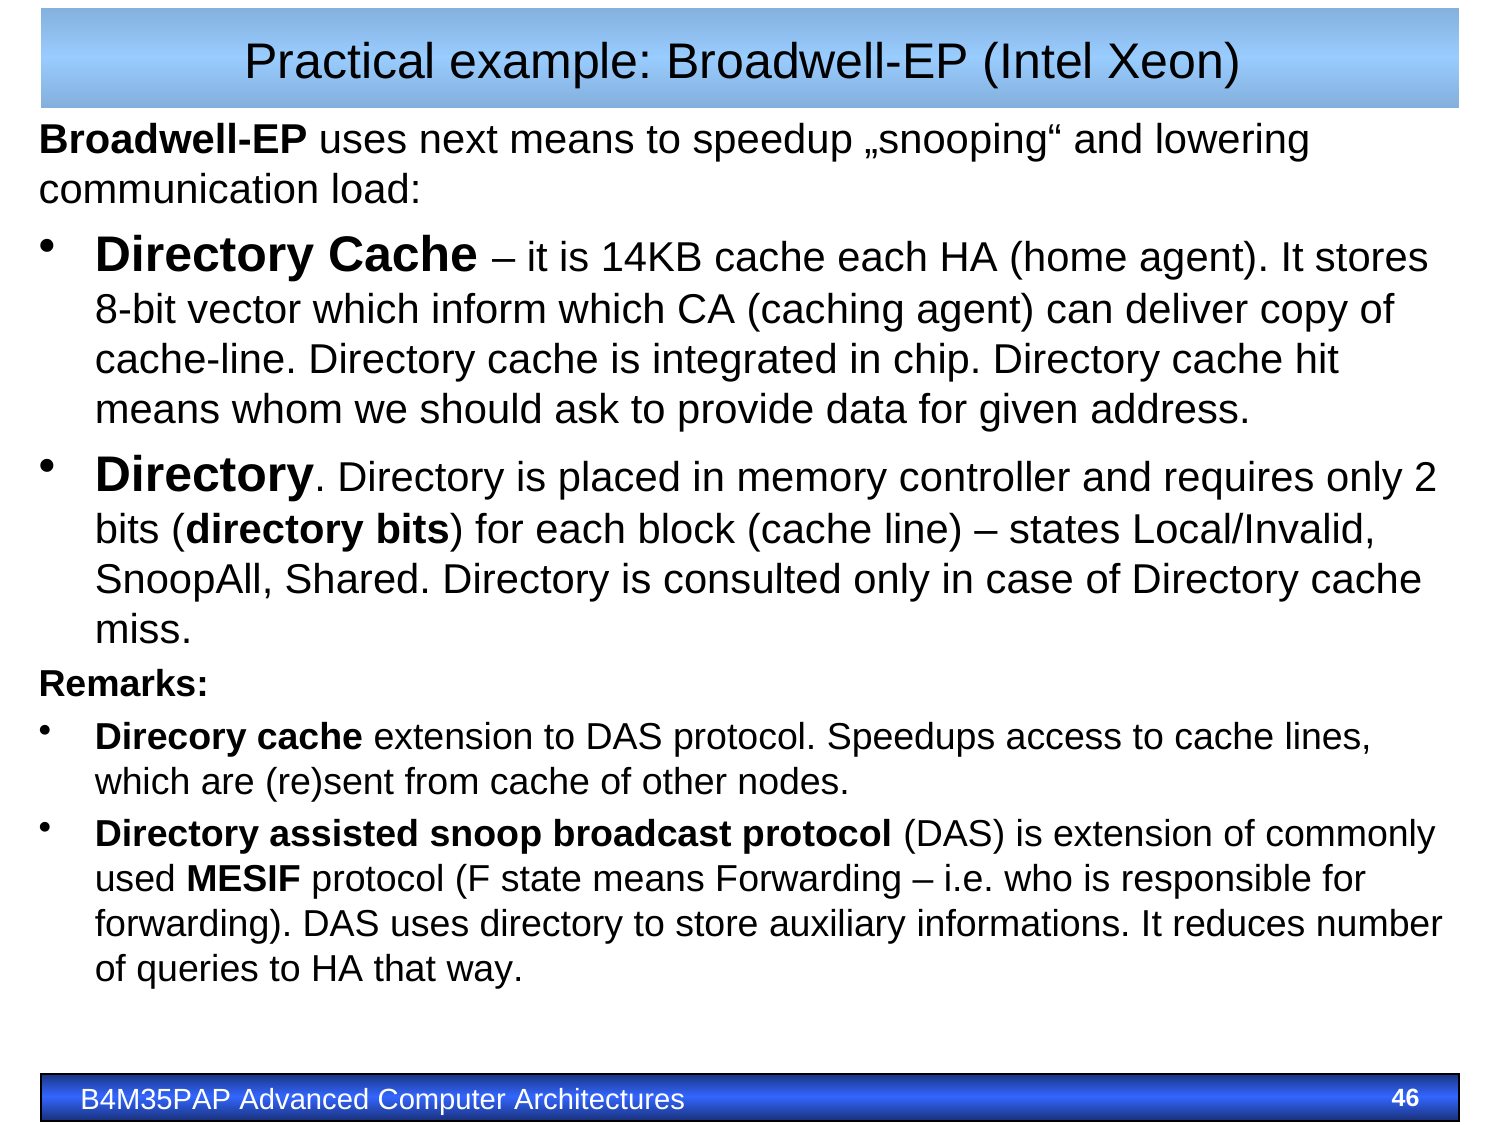

Practical example: Broadwell-EP (Intel Xeon)
# Broadwell-EP uses next means to speedup „snooping“ and lowering communication load:
Directory Cache – it is 14KB cache each HA (home agent). It stores 8-bit vector which inform which CA (caching agent) can deliver copy of cache-line. Directory cache is integrated in chip. Directory cache hit means whom we should ask to provide data for given address.
Directory. Directory is placed in memory controller and requires only 2 bits (directory bits) for each block (cache line) – states Local/Invalid, SnoopAll, Shared. Directory is consulted only in case of Directory cache miss.
Remarks:
Direcory cache extension to DAS protocol. Speedups access to cache lines, which are (re)sent from cache of other nodes.
Directory assisted snoop broadcast protocol (DAS) is extension of commonly used MESIF protocol (F state means Forwarding – i.e. who is responsible for forwarding). DAS uses directory to store auxiliary informations. It reduces number of queries to HA that way.